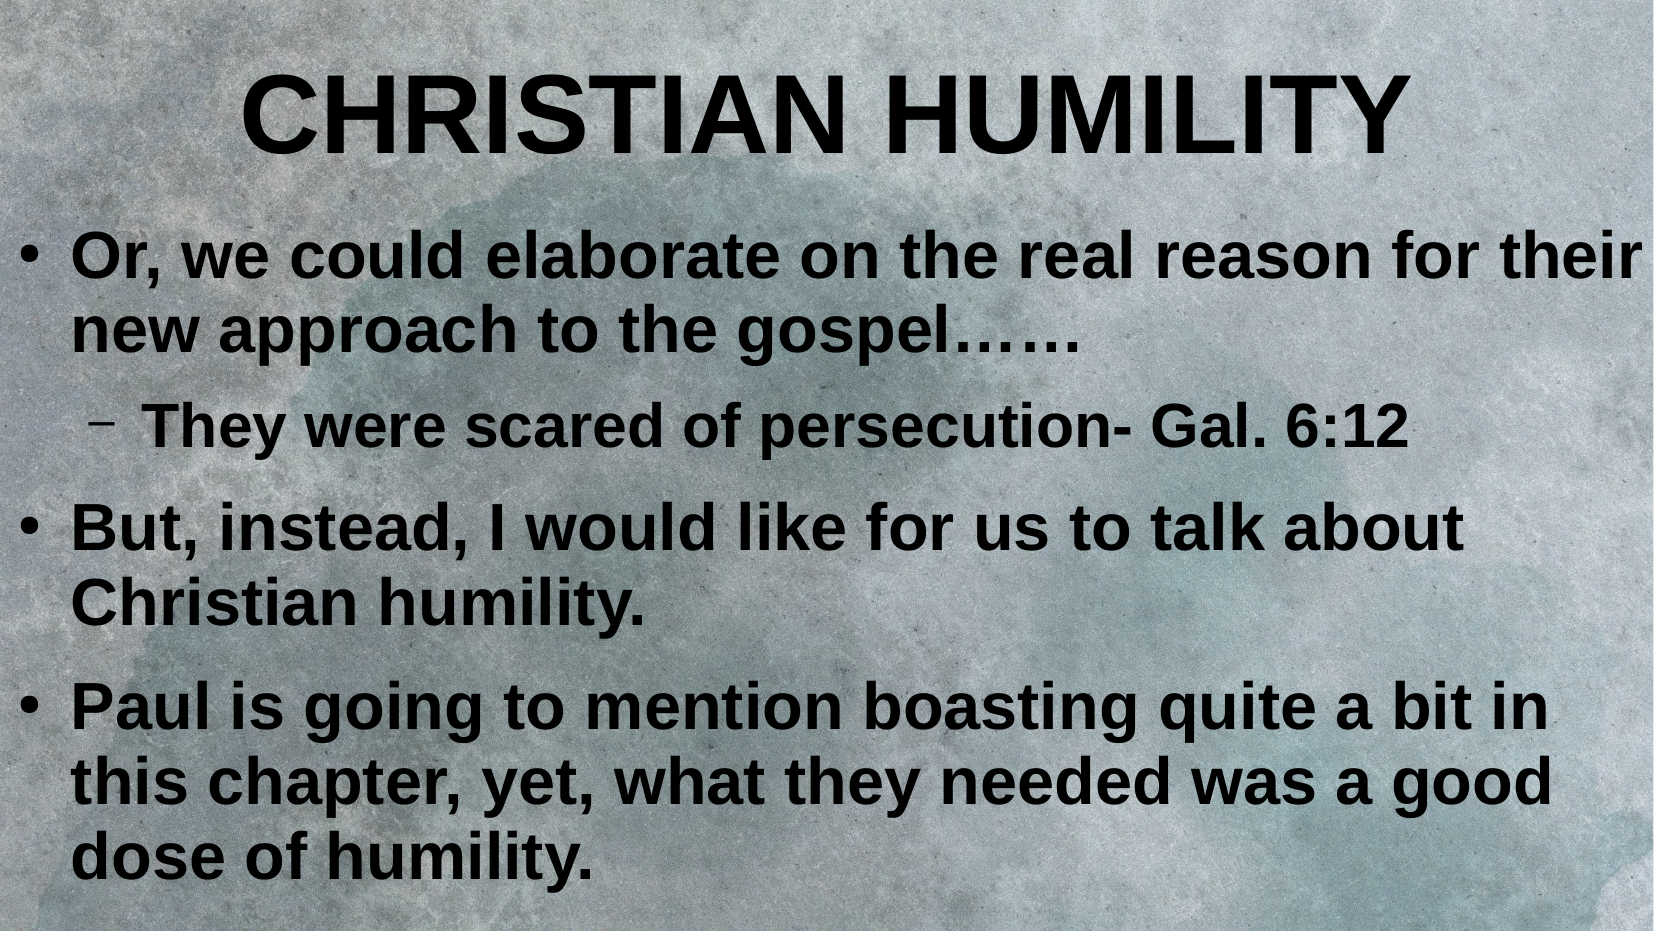

# CHRISTIAN HUMILITY
Or, we could elaborate on the real reason for their new approach to the gospel……
They were scared of persecution- Gal. 6:12
But, instead, I would like for us to talk about Christian humility.
Paul is going to mention boasting quite a bit in this chapter, yet, what they needed was a good dose of humility.